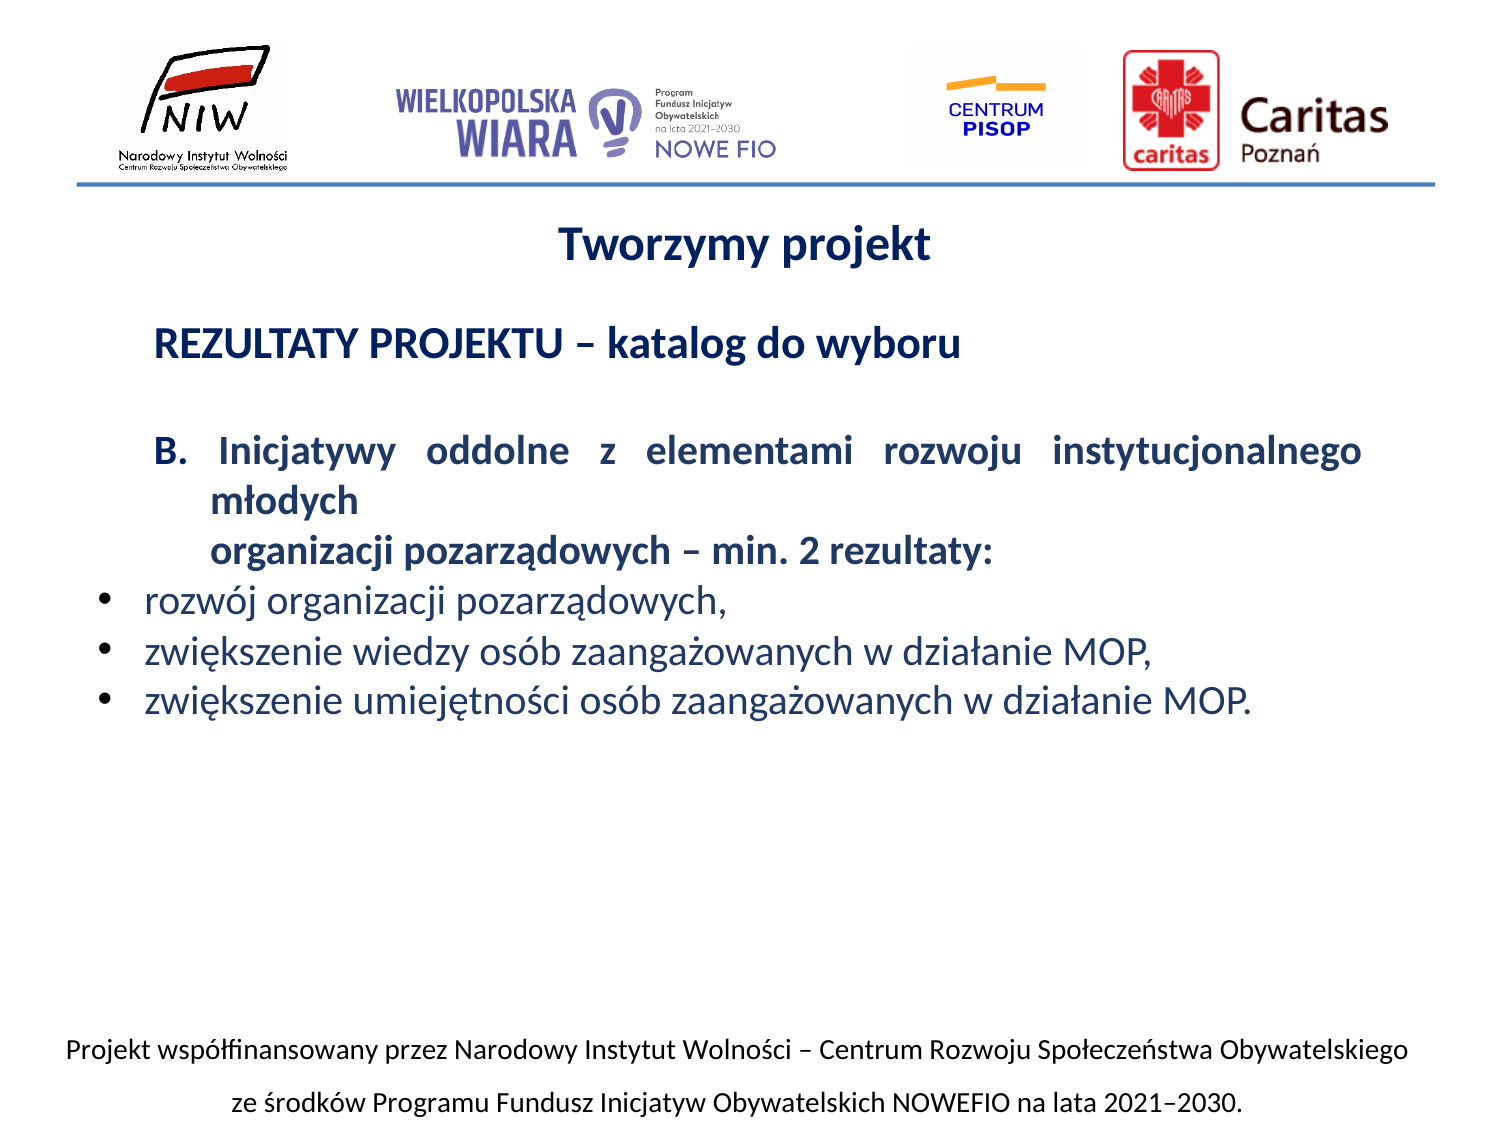

# Tworzymy projekt
REZULTATY PROJEKTU – katalog do wyboru
B. Inicjatywy oddolne z elementami rozwoju instytucjonalnego młodych
organizacji pozarządowych – min. 2 rezultaty:
rozwój organizacji pozarządowych,
zwiększenie wiedzy osób zaangażowanych w działanie MOP,
zwiększenie umiejętności osób zaangażowanych w działanie MOP.